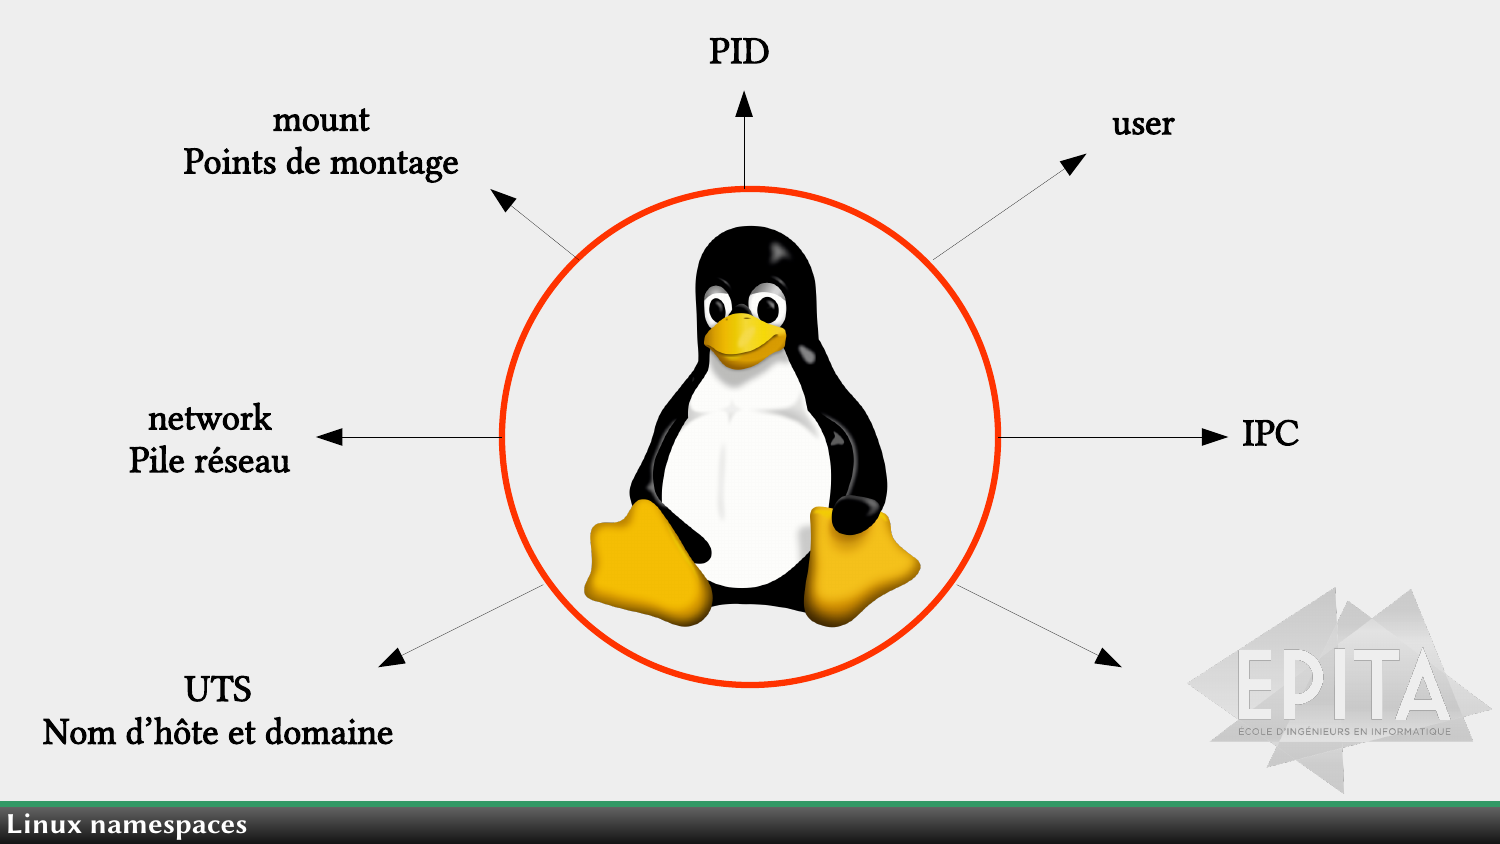

PID
mount
Points de montage
user
network
Pile réseau
IPC
UTS
Nom d’hôte et domaine
# Linux namespaces